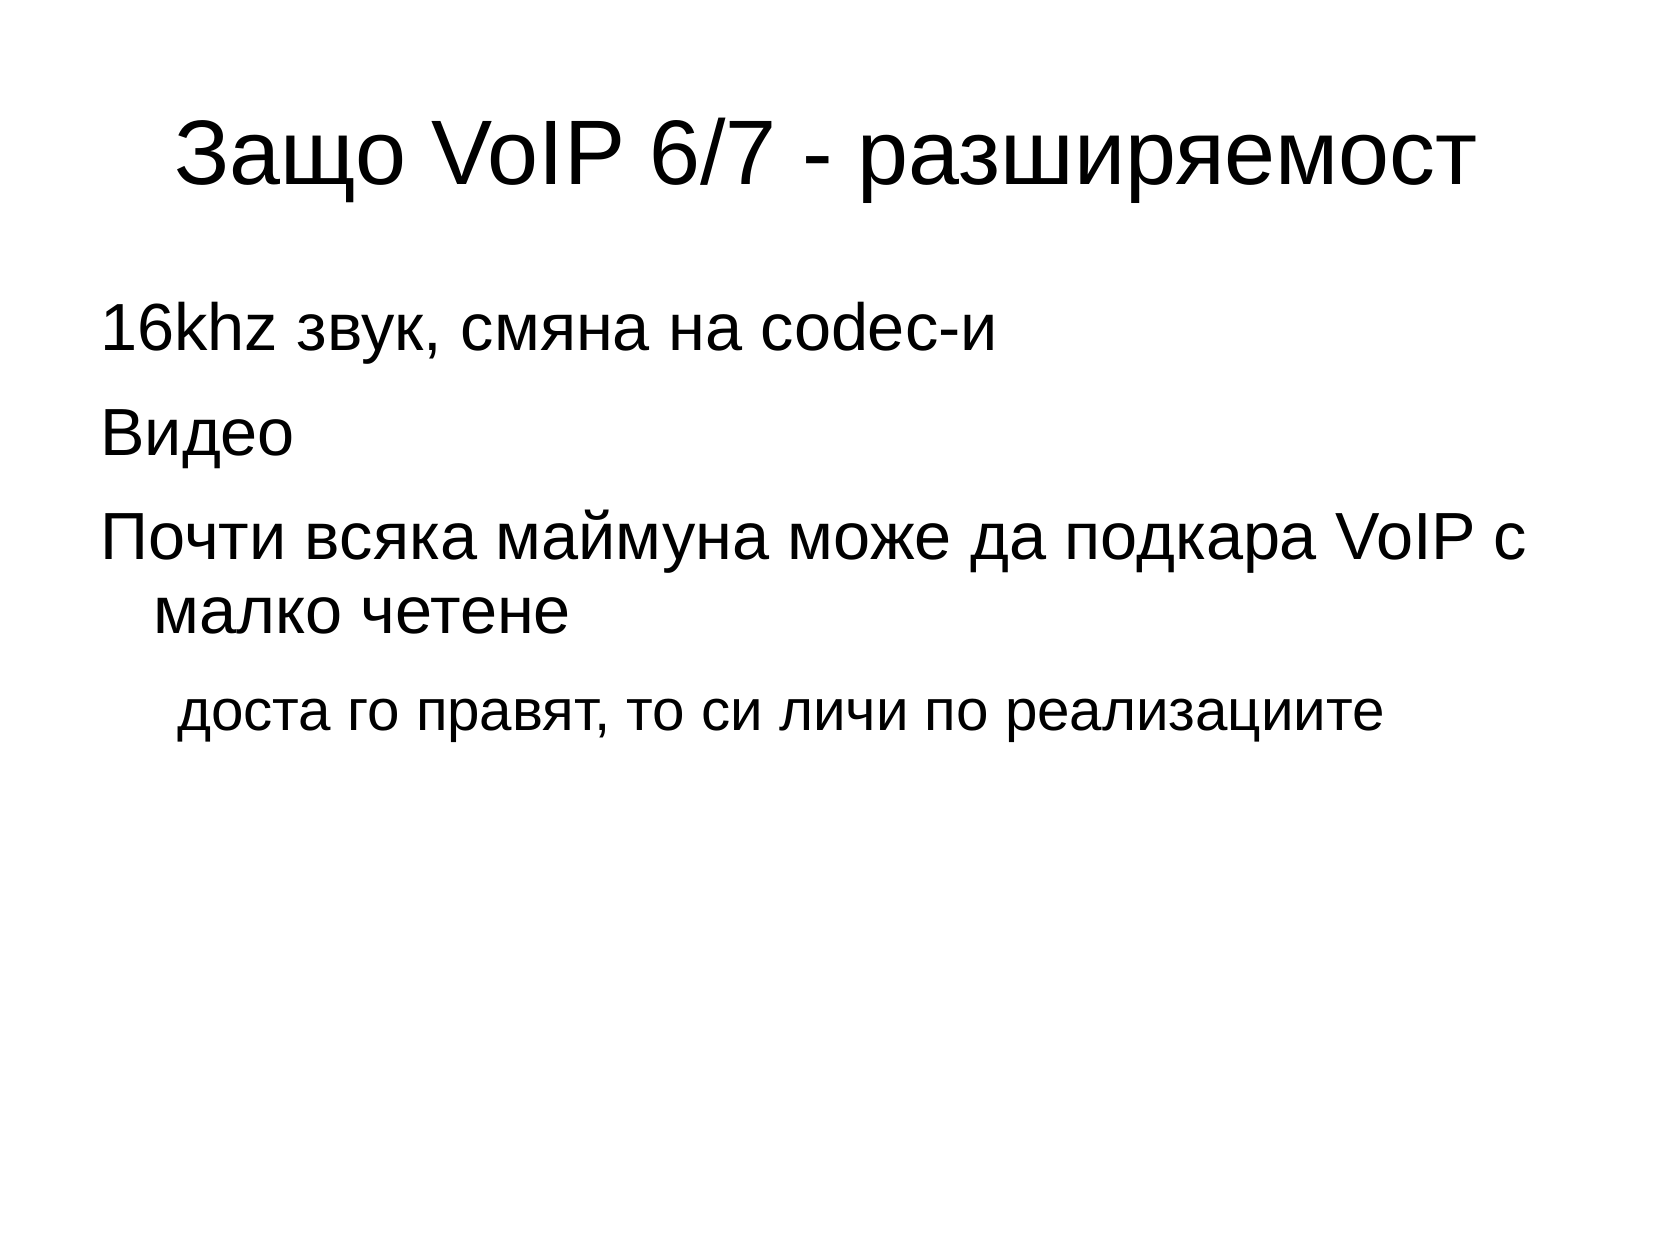

# Защо VoIP 6/7 - разширяемост
16khz звук, смяна на codec-и
Видео
Почти всяка маймуна може да подкара VoIP с малко четене
доста го правят, то си личи по реализациите